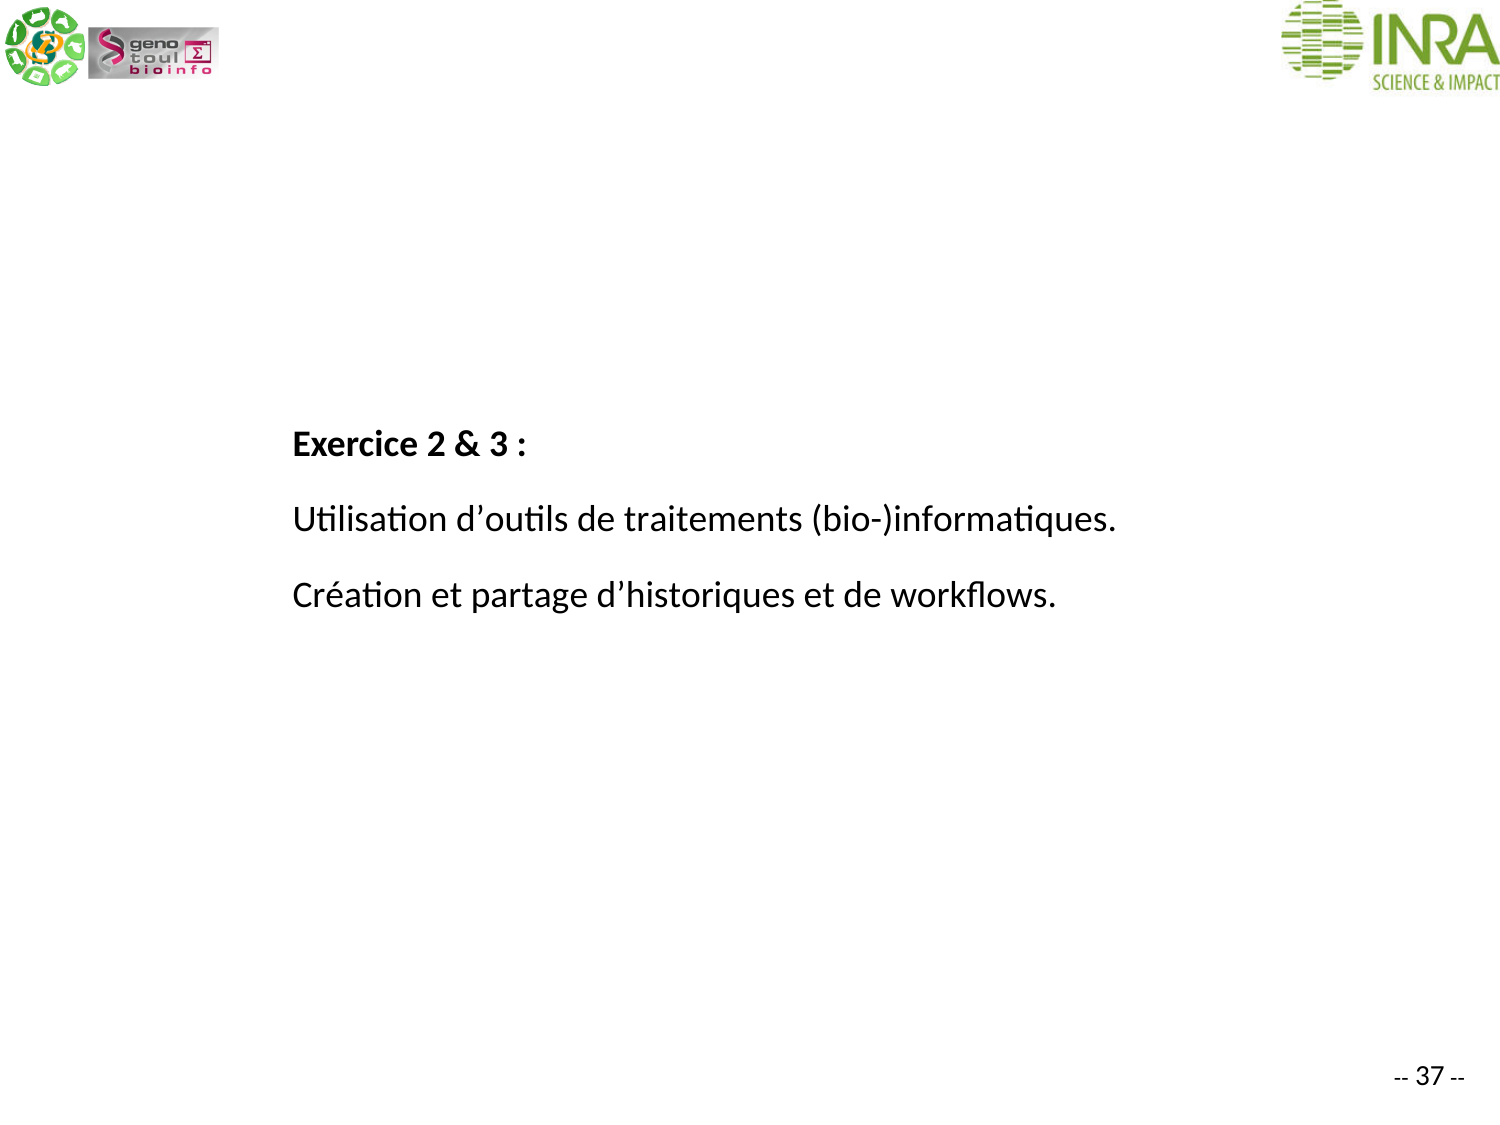

Exercice 2 & 3 :
Utilisation d’outils de traitements (bio-)informatiques.
Création et partage d’historiques et de workflows.